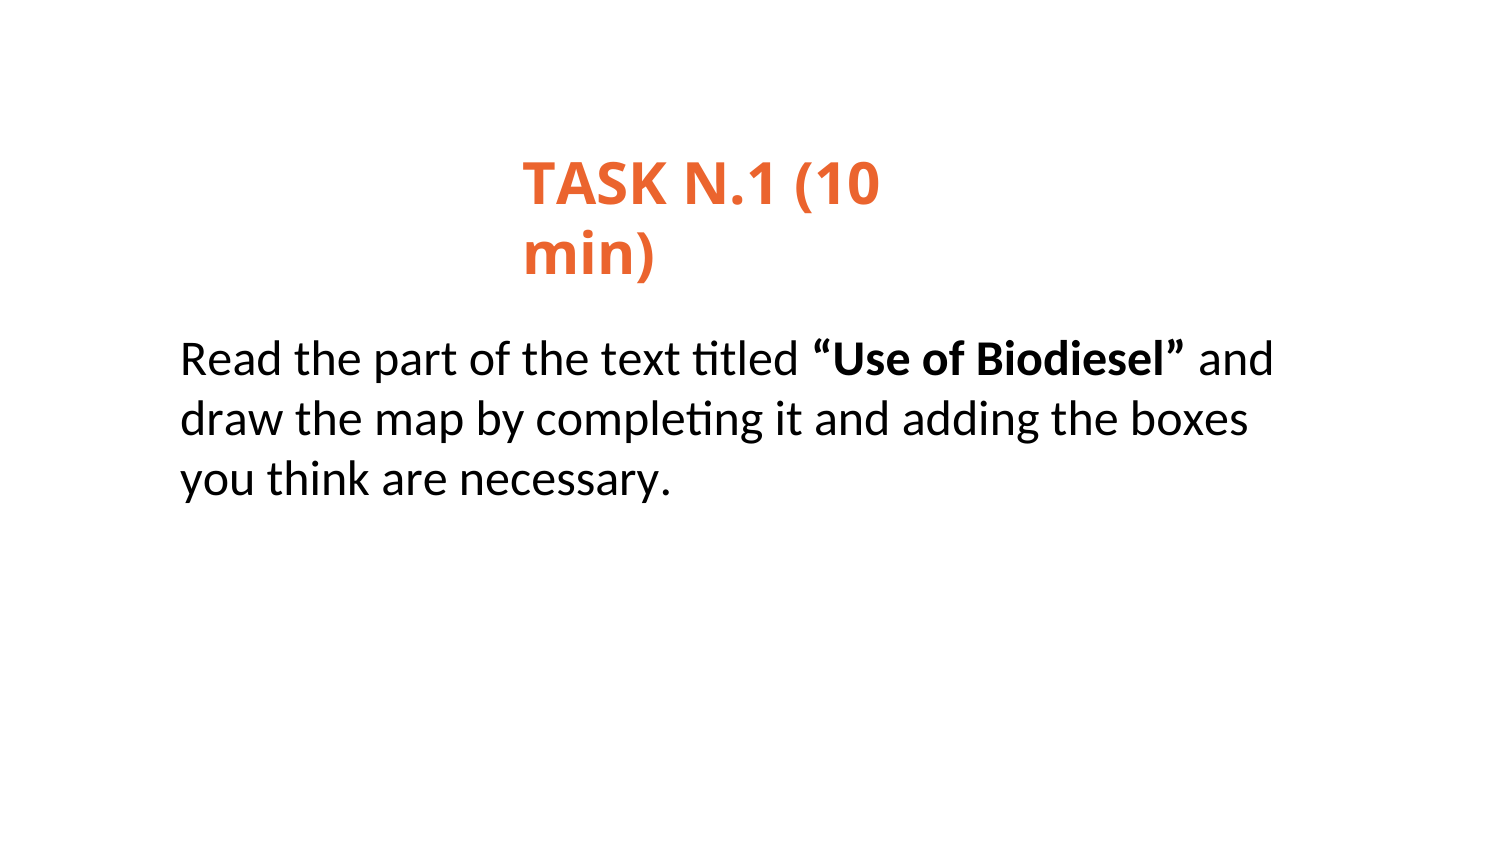

TASK N.1 (10 min)
Read the part of the text titled “Use of Biodiesel” and draw the map by completing it and adding the boxes you think are necessary.